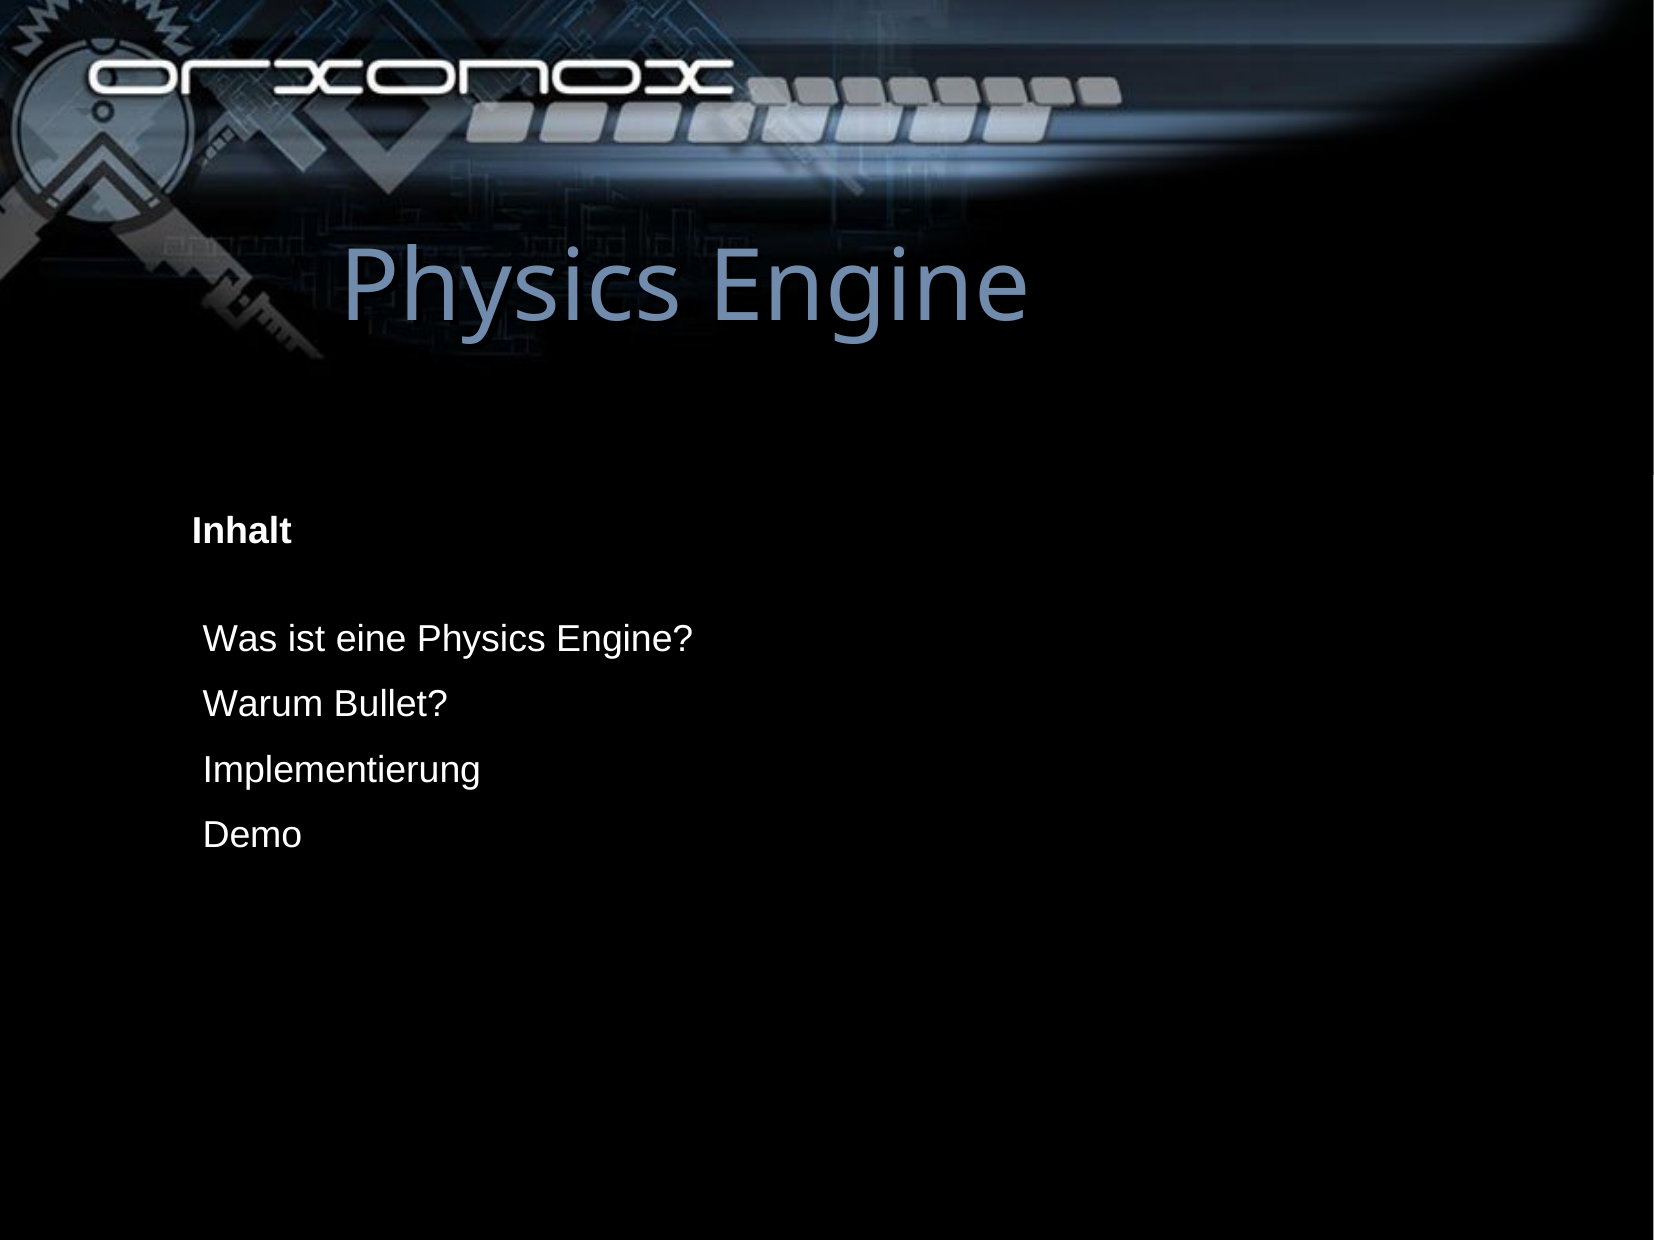

Physics Engine
Inhalt
 Was ist eine Physics Engine?
 Warum Bullet?
 Implementierung
 Demo